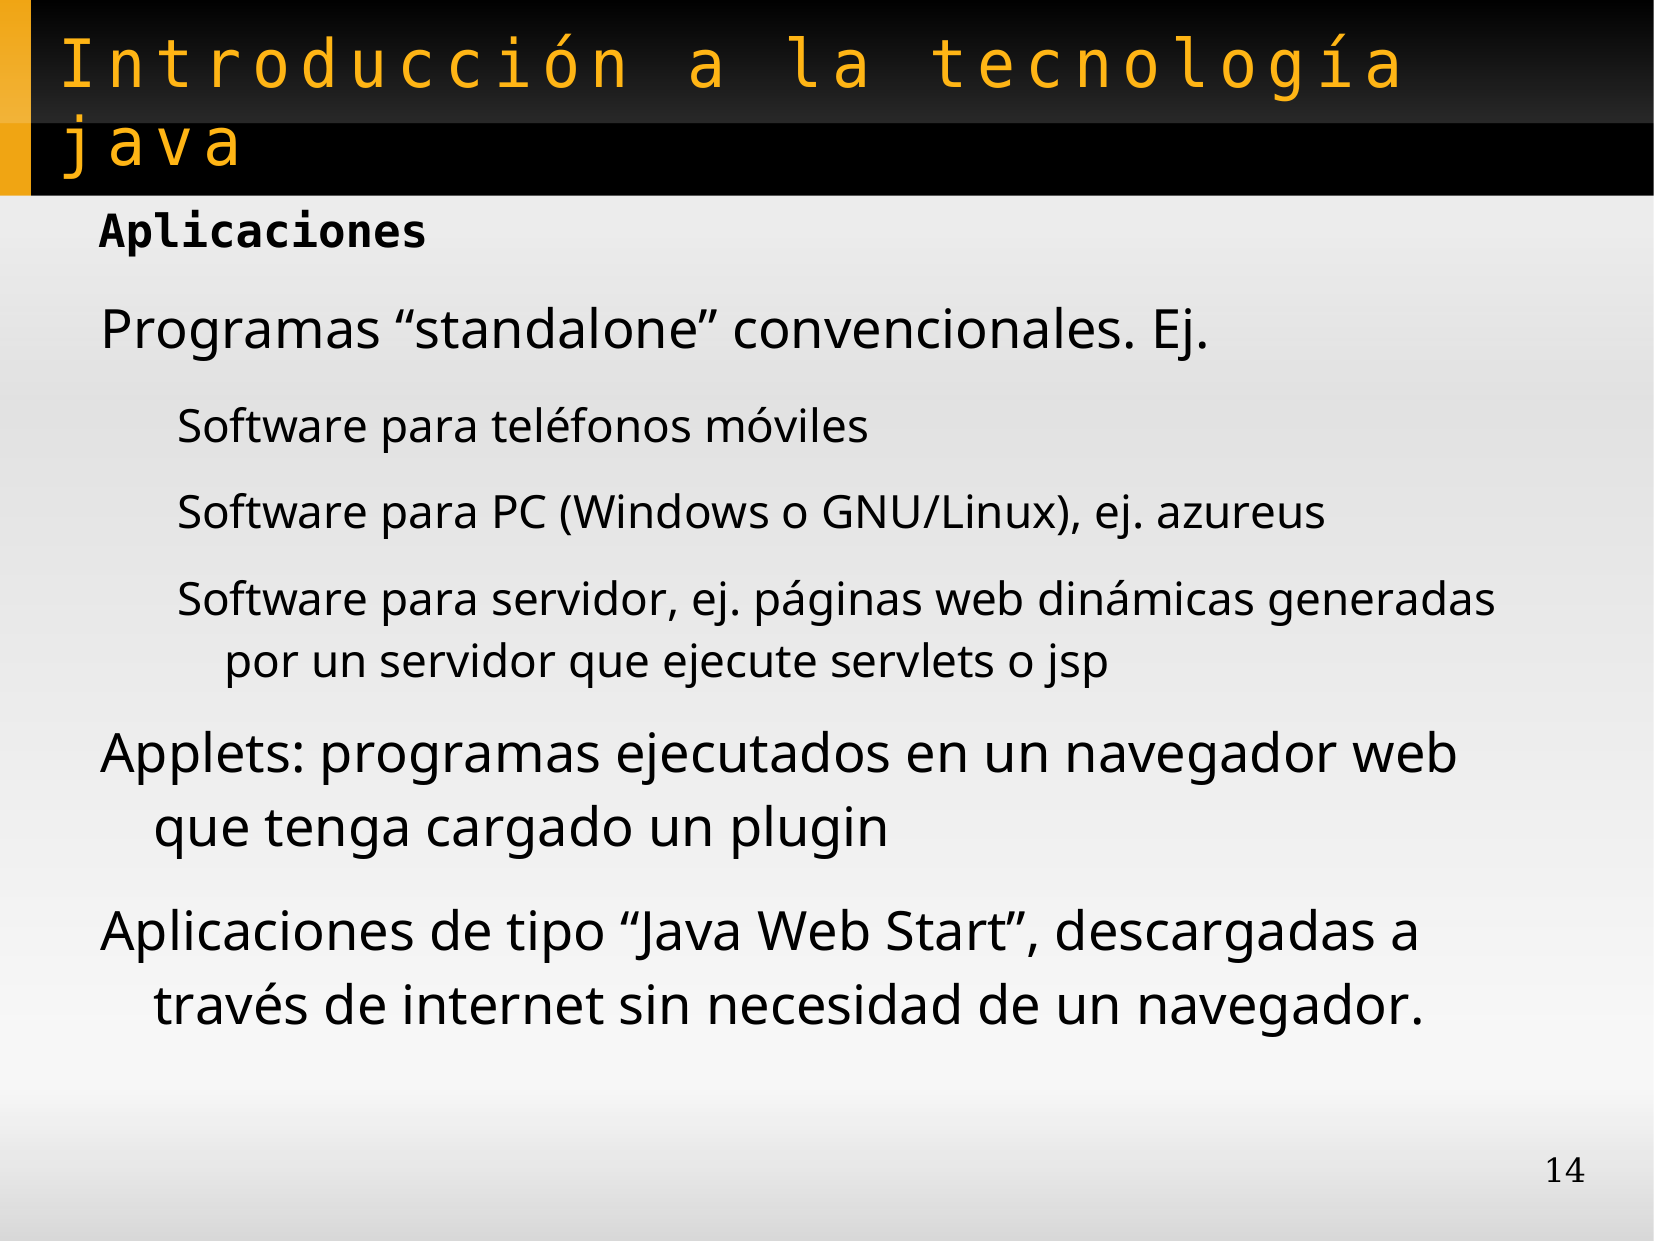

# Introducción a la tecnología java
Aplicaciones
Programas “standalone” convencionales. Ej.
Software para teléfonos móviles
Software para PC (Windows o GNU/Linux), ej. azureus
Software para servidor, ej. páginas web dinámicas generadas por un servidor que ejecute servlets o jsp
Applets: programas ejecutados en un navegador web que tenga cargado un plugin
Aplicaciones de tipo “Java Web Start”, descargadas a través de internet sin necesidad de un navegador.
14